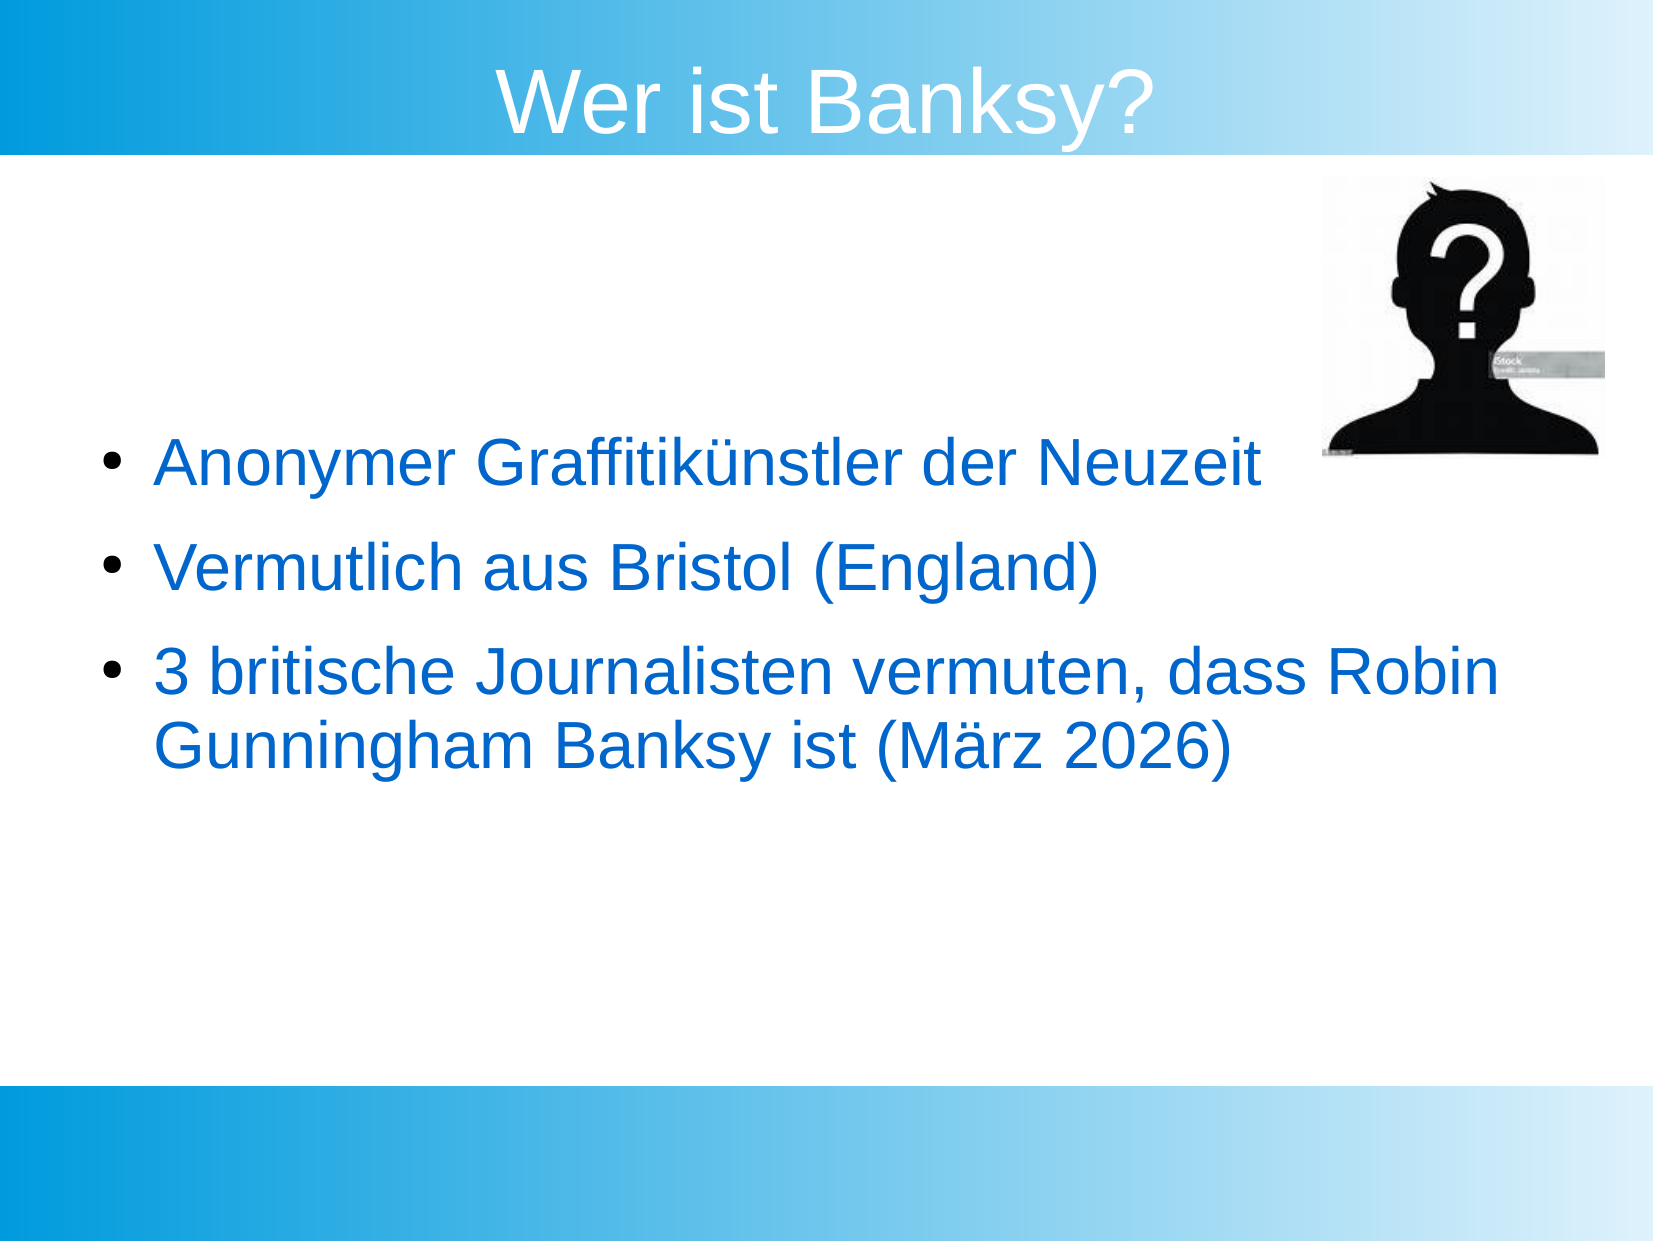

# Wer ist Banksy?
Anonymer Graffitikünstler der Neuzeit
Vermutlich aus Bristol (England)
3 britische Journalisten vermuten, dass Robin Gunningham Banksy ist (März 2026)